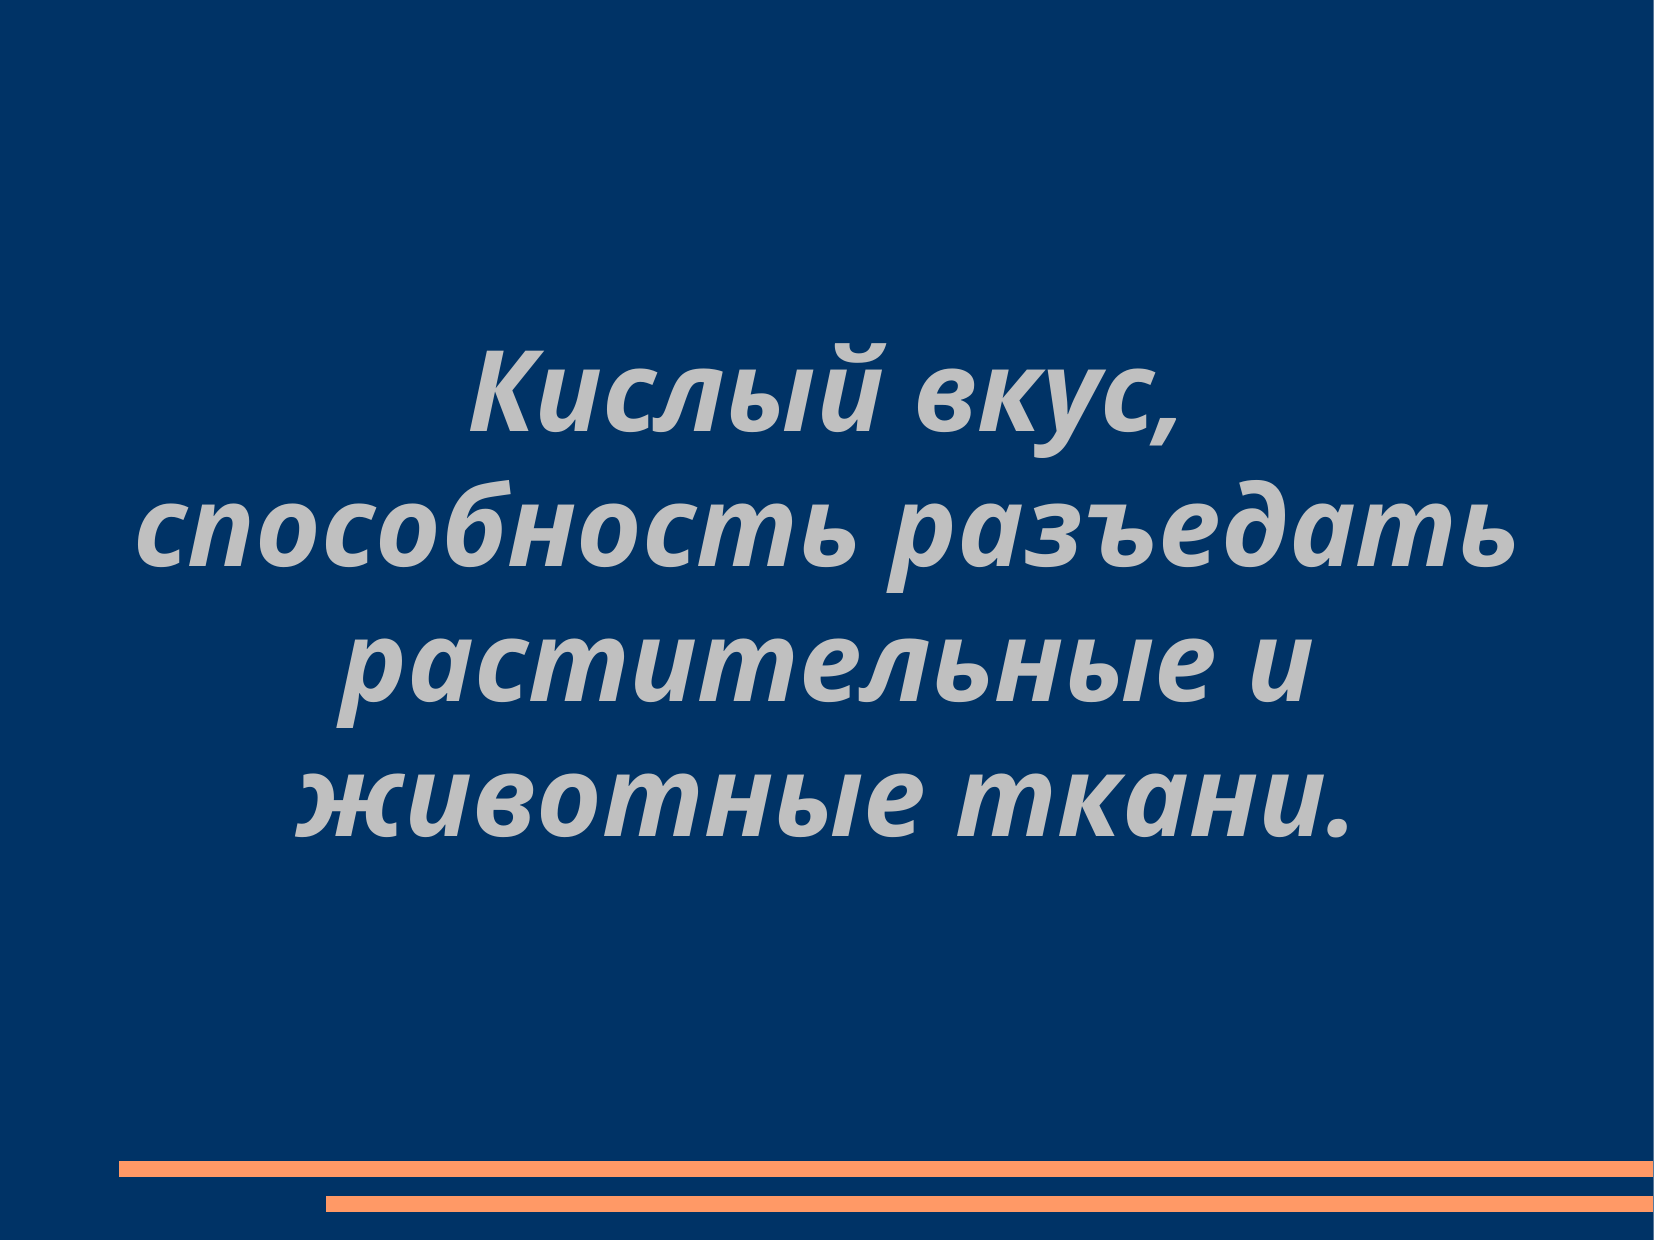

# Кислый вкус, способность разъедать растительные и животные ткани.